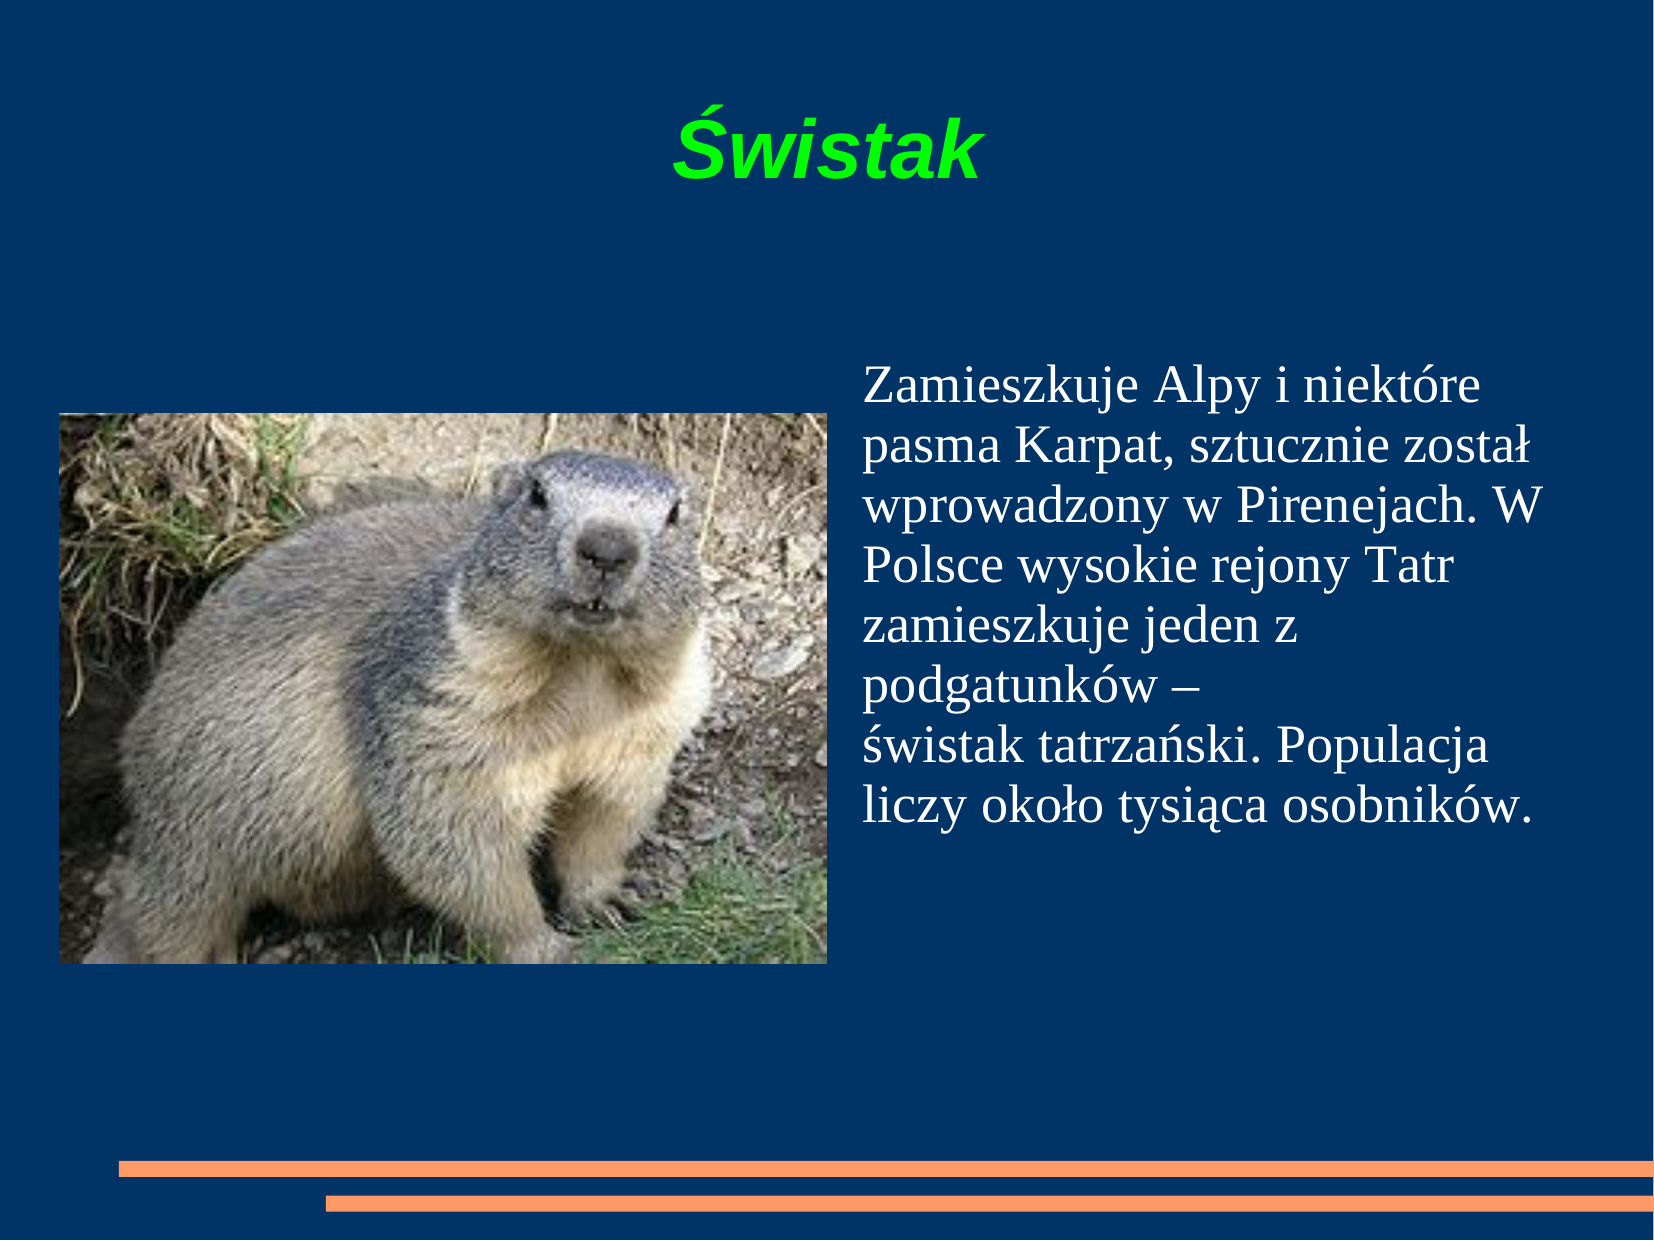

# Świstak
Zamieszkuje Alpy i niektóre pasma Karpat, sztucznie został wprowadzony w Pirenejach. W Polsce wysokie rejony Tatr zamieszkuje jeden z podgatunków – świstak tatrzański. Populacja liczy około tysiąca osobników.